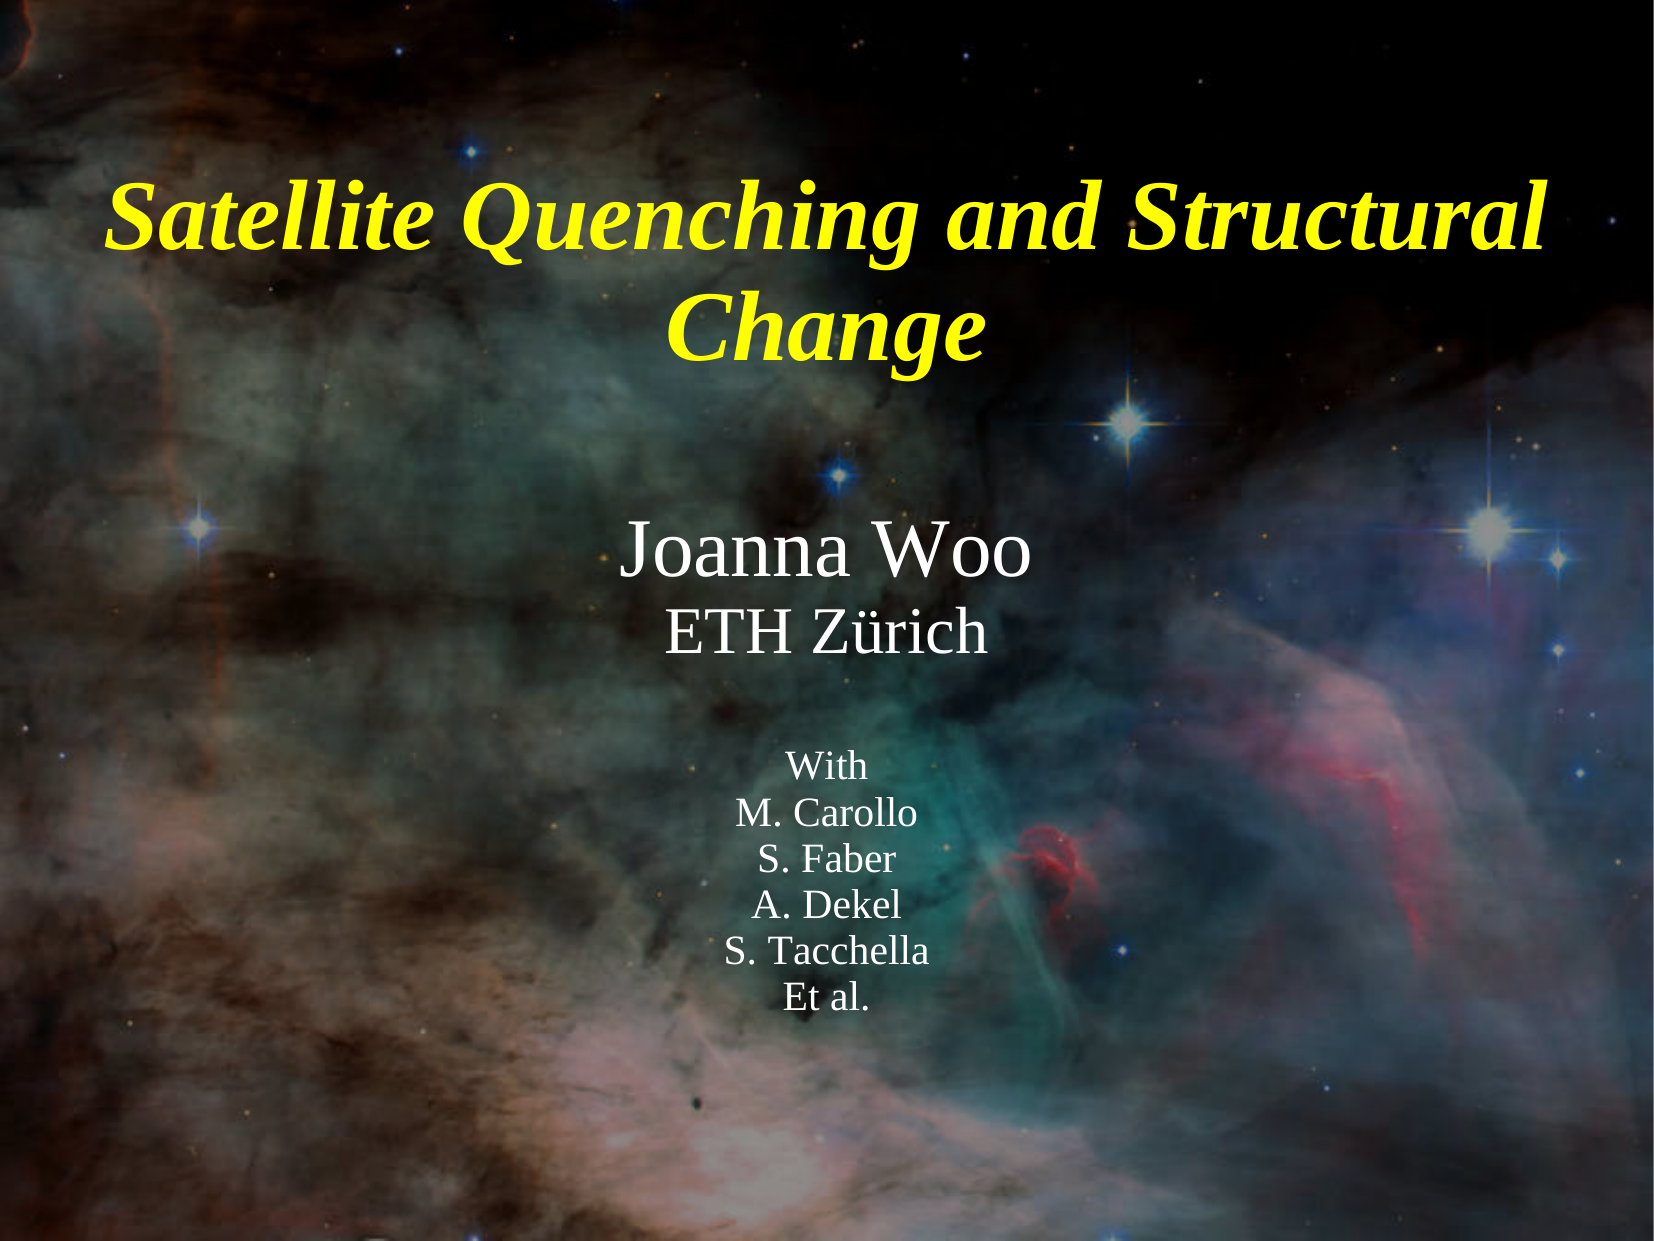

# Satellite Quenching and Structural Change
Joanna Woo
ETH Zürich
With
M. Carollo
S. Faber
A. Dekel
S. Tacchella
Et al.